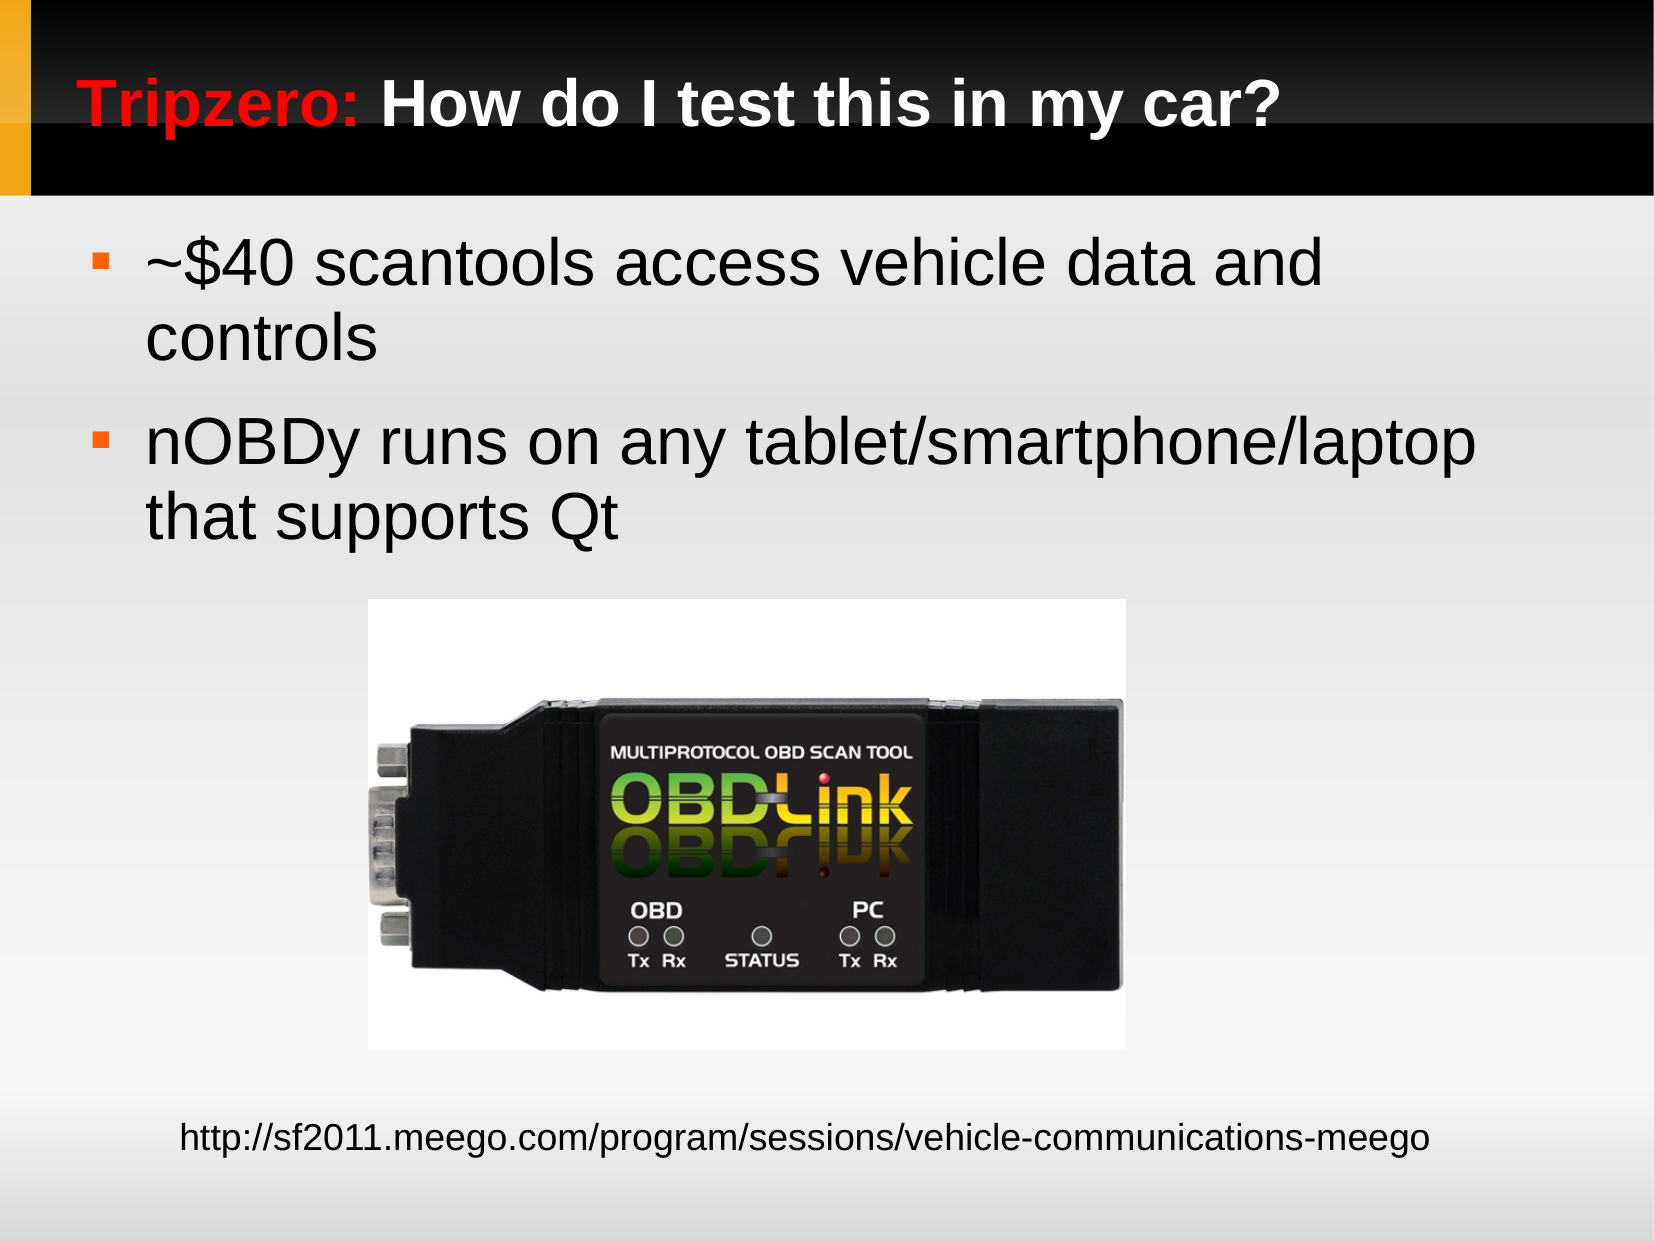

# Tripzero: How do I test this in my car?
~$40 scantools access vehicle data and controls
nOBDy runs on any tablet/smartphone/laptop that supports Qt
http://sf2011.meego.com/program/sessions/vehicle-communications-meego